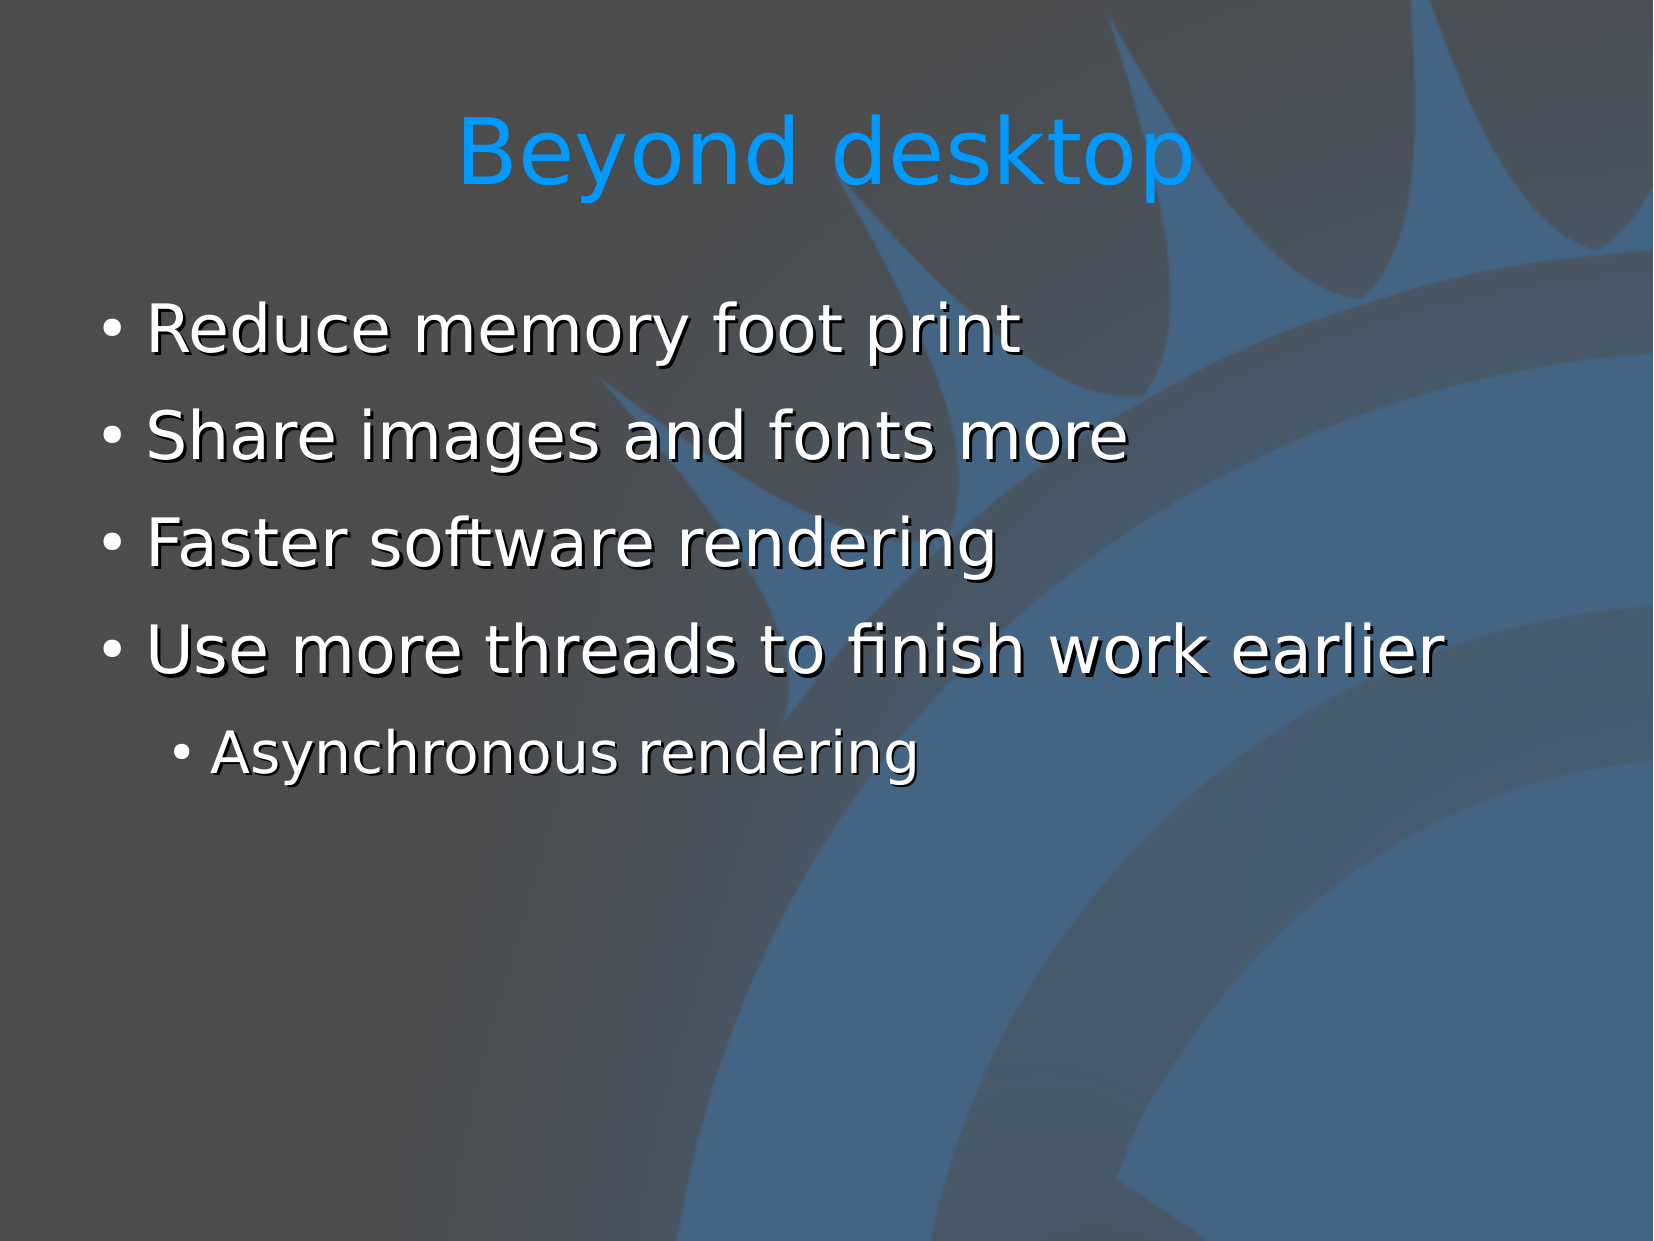

# Beyond desktop
 Reduce memory foot print
 Share images and fonts more
 Faster software rendering
 Use more threads to finish work earlier
 Asynchronous rendering